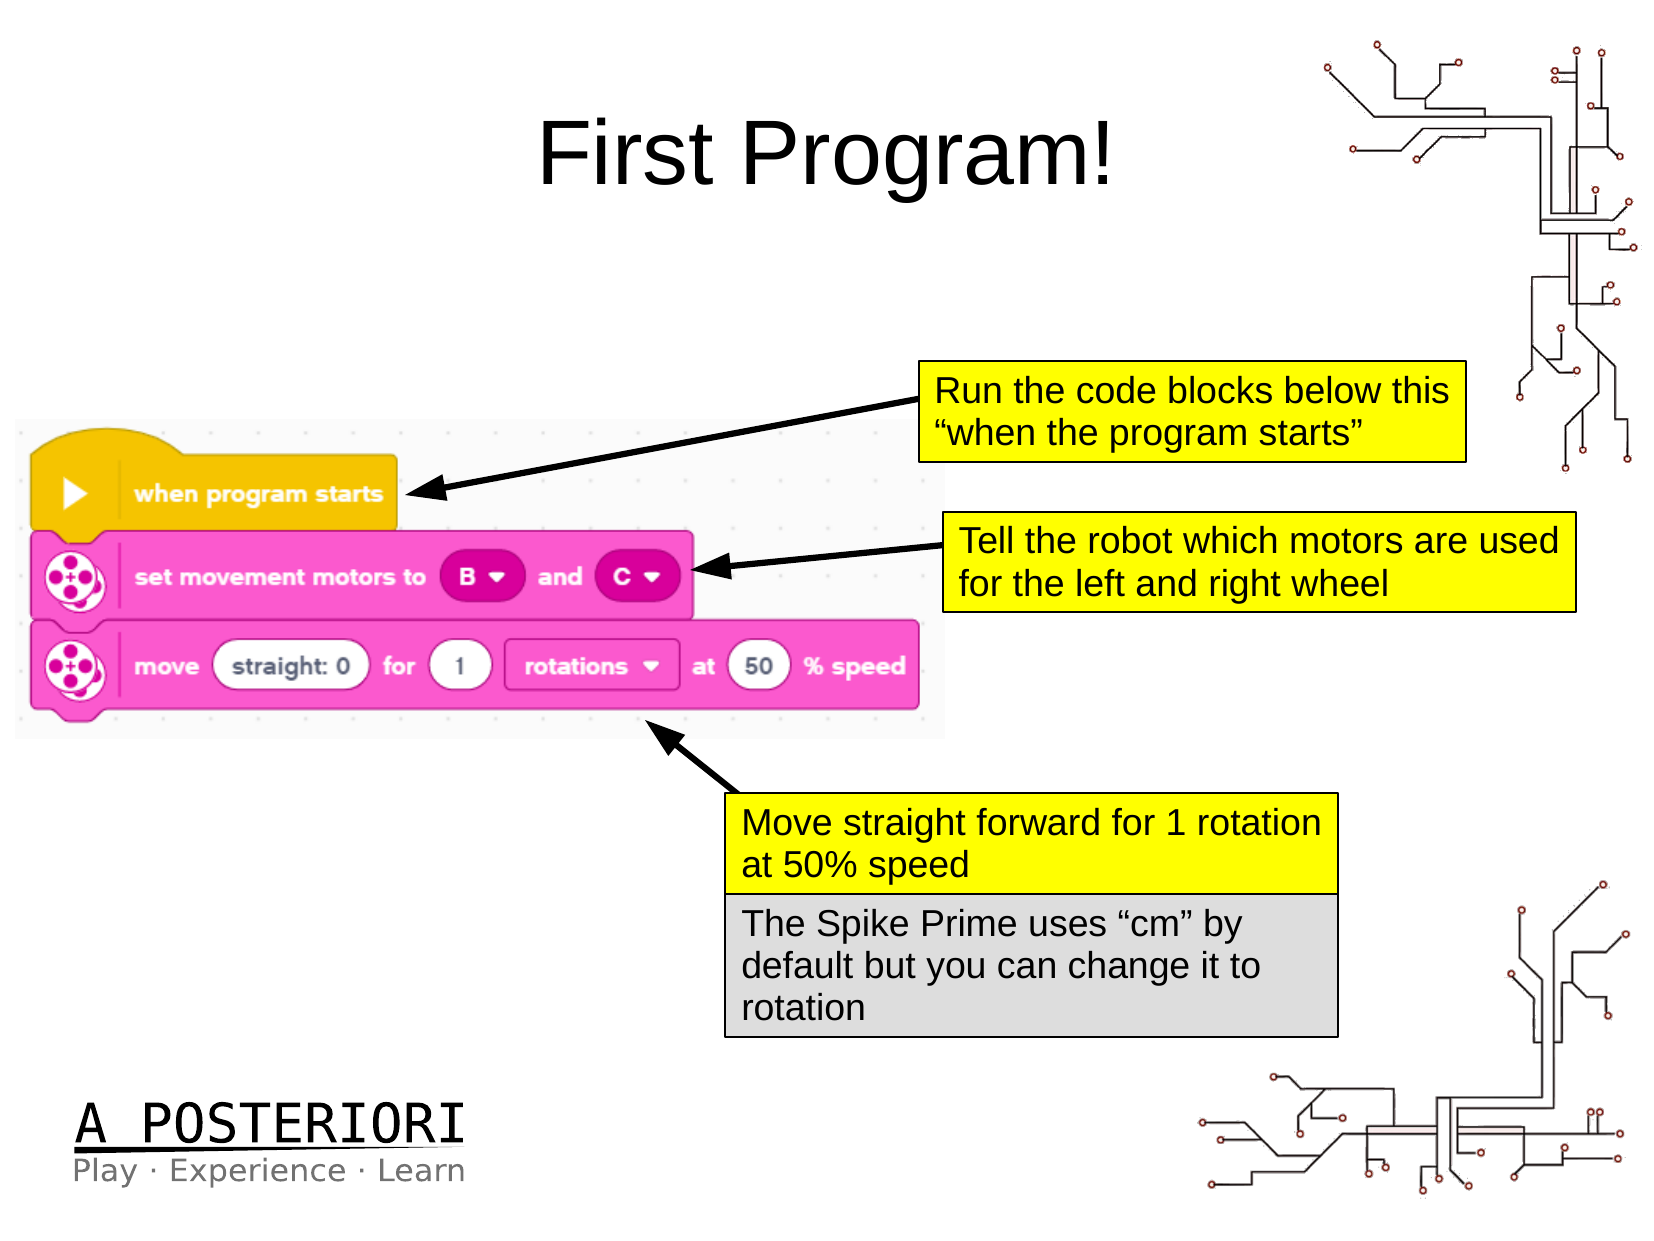

# First Program!
Run the code blocks below this
“when the program starts”
Tell the robot which motors are used
for the left and right wheel
Move straight forward for 1 rotation
at 50% speed
The Spike Prime uses “cm” by default but you can change it to rotation